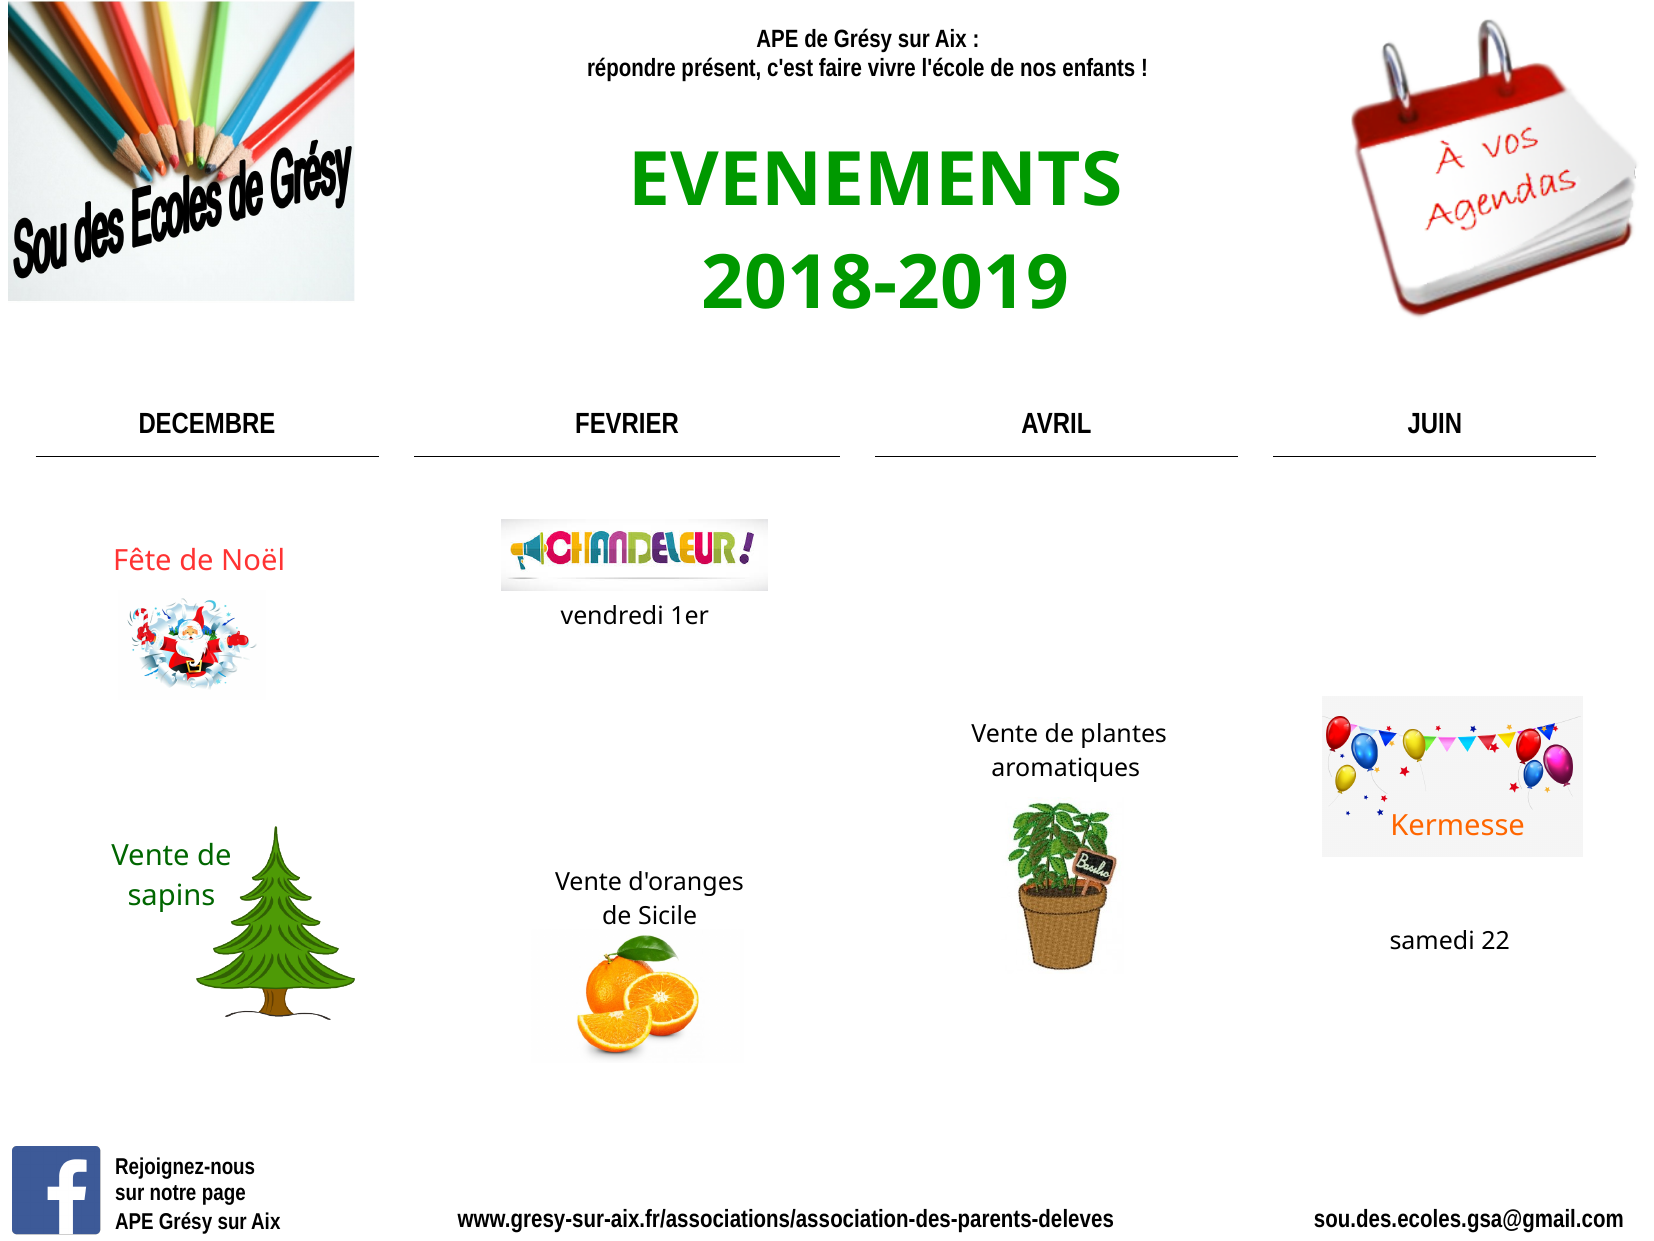

APE de Grésy sur Aix :
répondre présent, c'est faire vivre l'école de nos enfants !
EVENEMENTS
2018-2019
| DECEMBRE | | FEVRIER | | AVRIL | | JUIN |
| --- | --- | --- | --- | --- | --- | --- |
| | | | | | | |
Fête de Noël
vendredi 1er
Vente de plantes aromatiques
Kermesse
Vente de sapins
Vente d'oranges de Sicile
samedi 22
Rejoignez-nous
sur notre page
APE Grésy sur Aix
sou.des.ecoles.gsa@gmail.com
www.gresy-sur-aix.fr/associations/association-des-parents-deleves